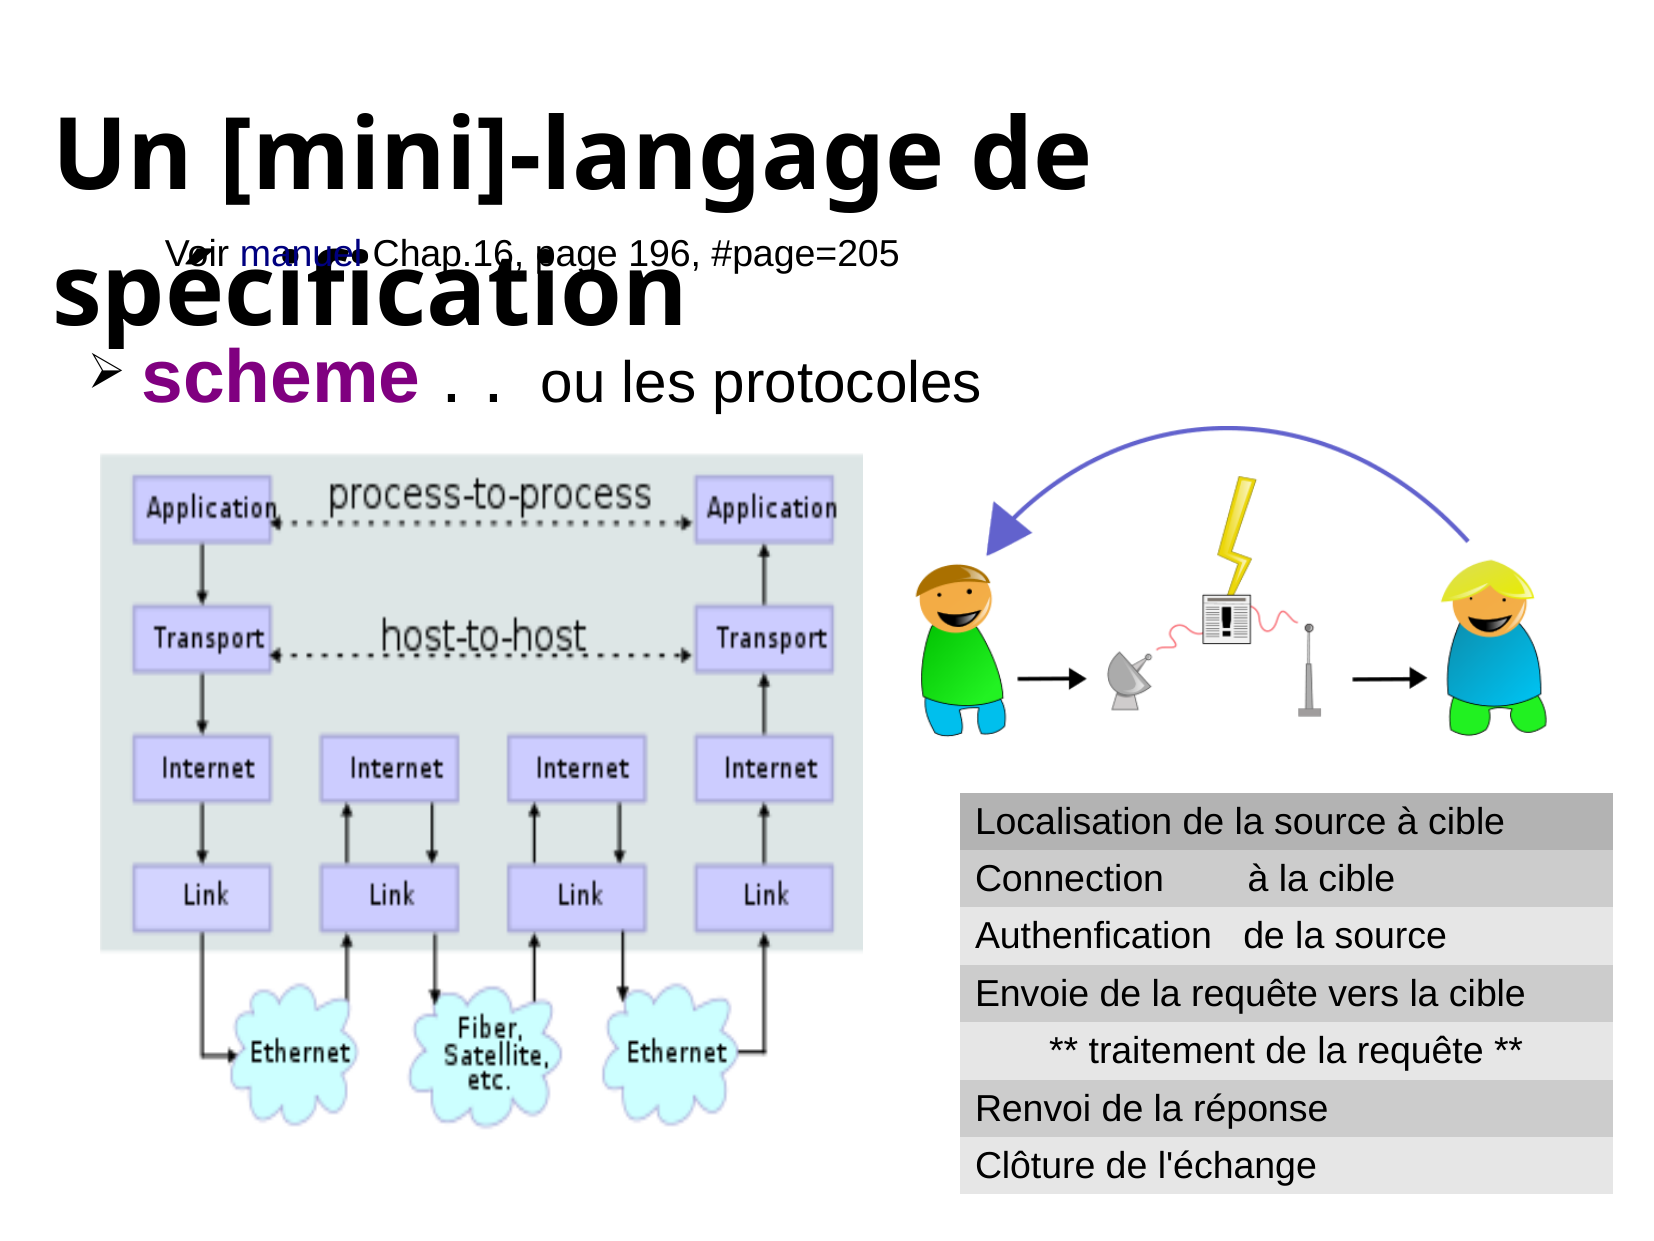

Un [mini]-langage de spécification
Voir manuel Chap.16, page 196, #page=205
 scheme . . ou les protocoles
| Localisation de la source à cible |
| --- |
| Connection à la cible |
| Authenfication de la source |
| Envoie de la requête vers la cible |
| \*\* traitement de la requête \*\* |
| Renvoi de la réponse |
| Clôture de l'échange |